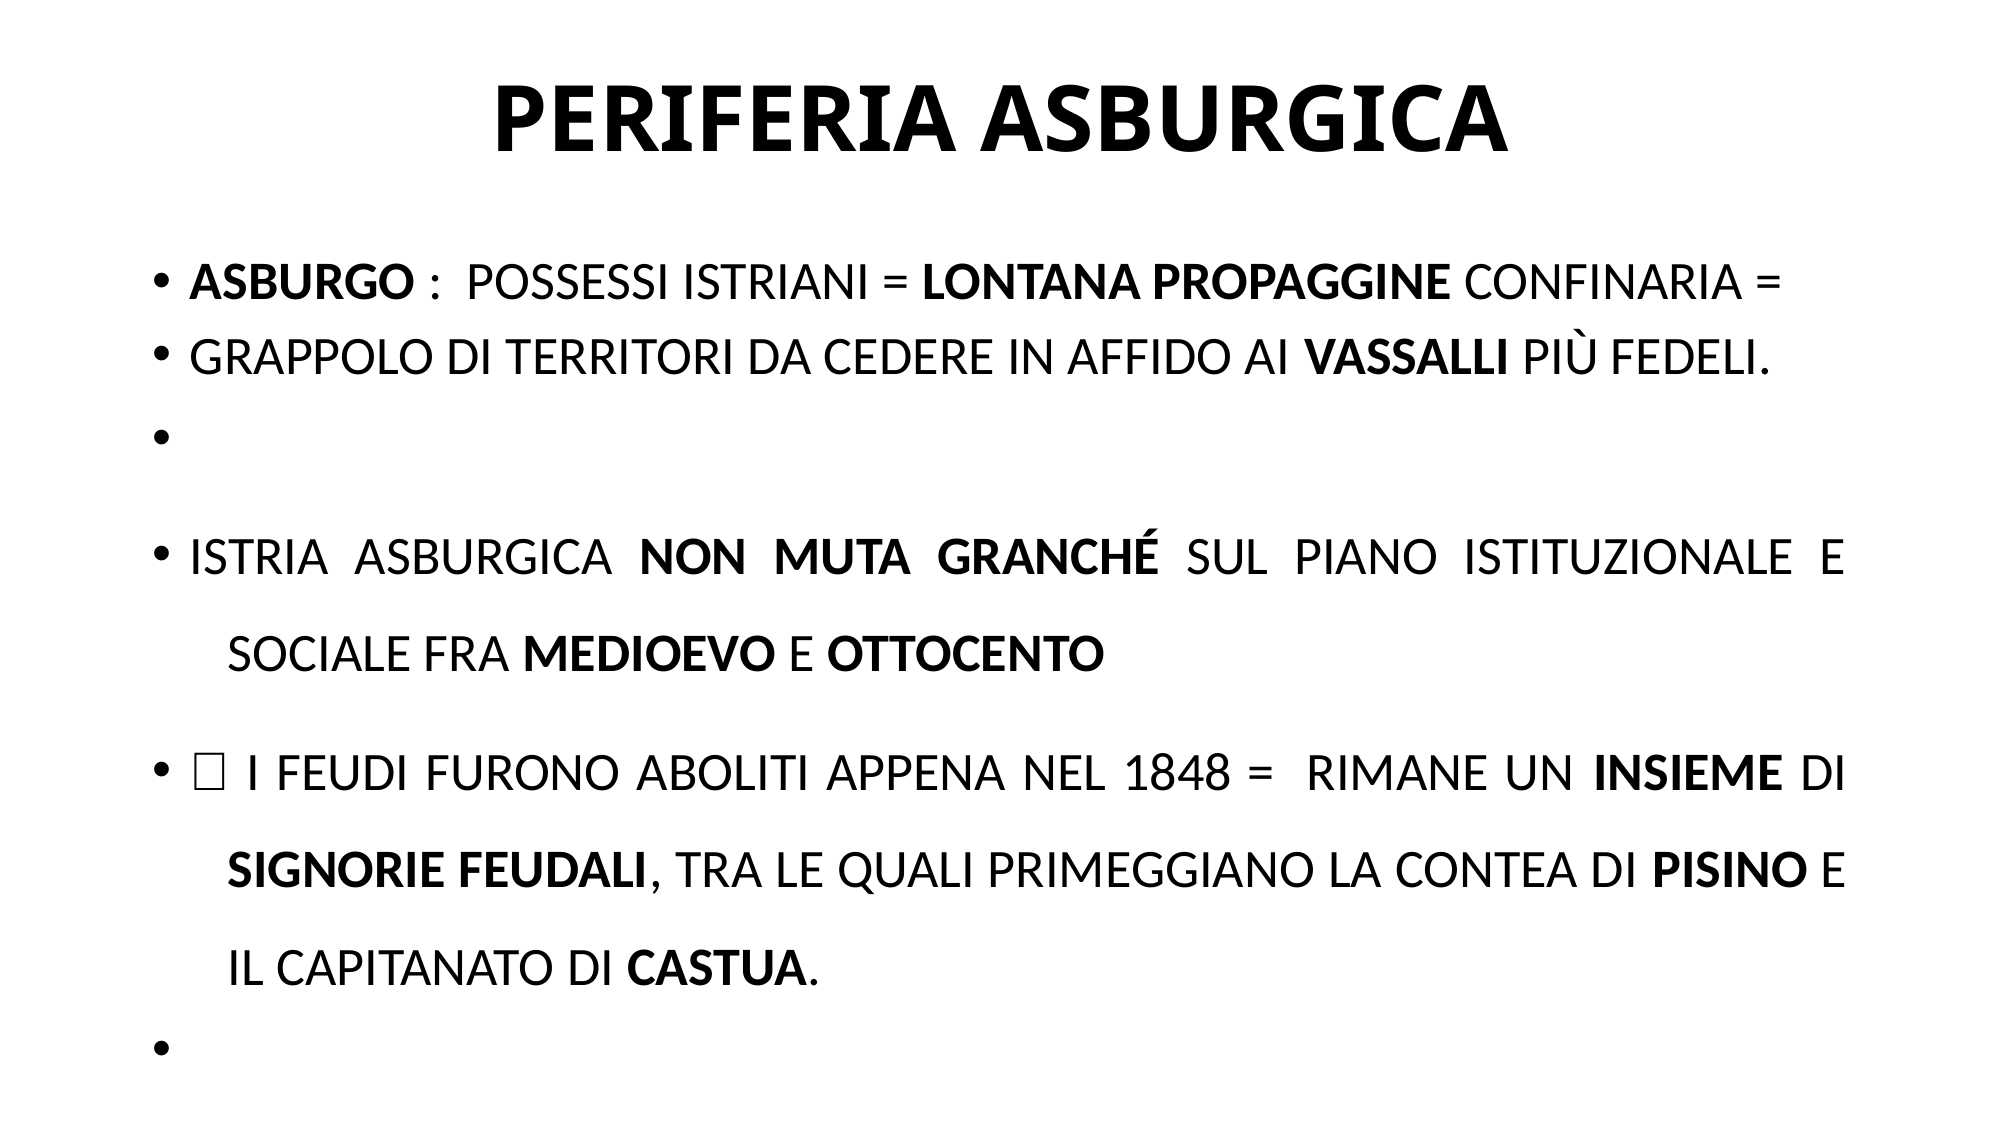

# PERIFERIA ASBURGICA
ASBURGO : POSSESSI ISTRIANI = LONTANA PROPAGGINE CONFINARIA =
GRAPPOLO DI TERRITORI DA CEDERE IN AFFIDO AI VASSALLI PIÙ FEDELI.
ISTRIA ASBURGICA NON MUTA GRANCHÉ SUL PIANO ISTITUZIONALE E SOCIALE FRA MEDIOEVO E OTTOCENTO
 I FEUDI FURONO ABOLITI APPENA NEL 1848 = RIMANE UN INSIEME DI SIGNORIE FEUDALI, TRA LE QUALI PRIMEGGIANO LA CONTEA DI PISINO E IL CAPITANATO DI CASTUA.